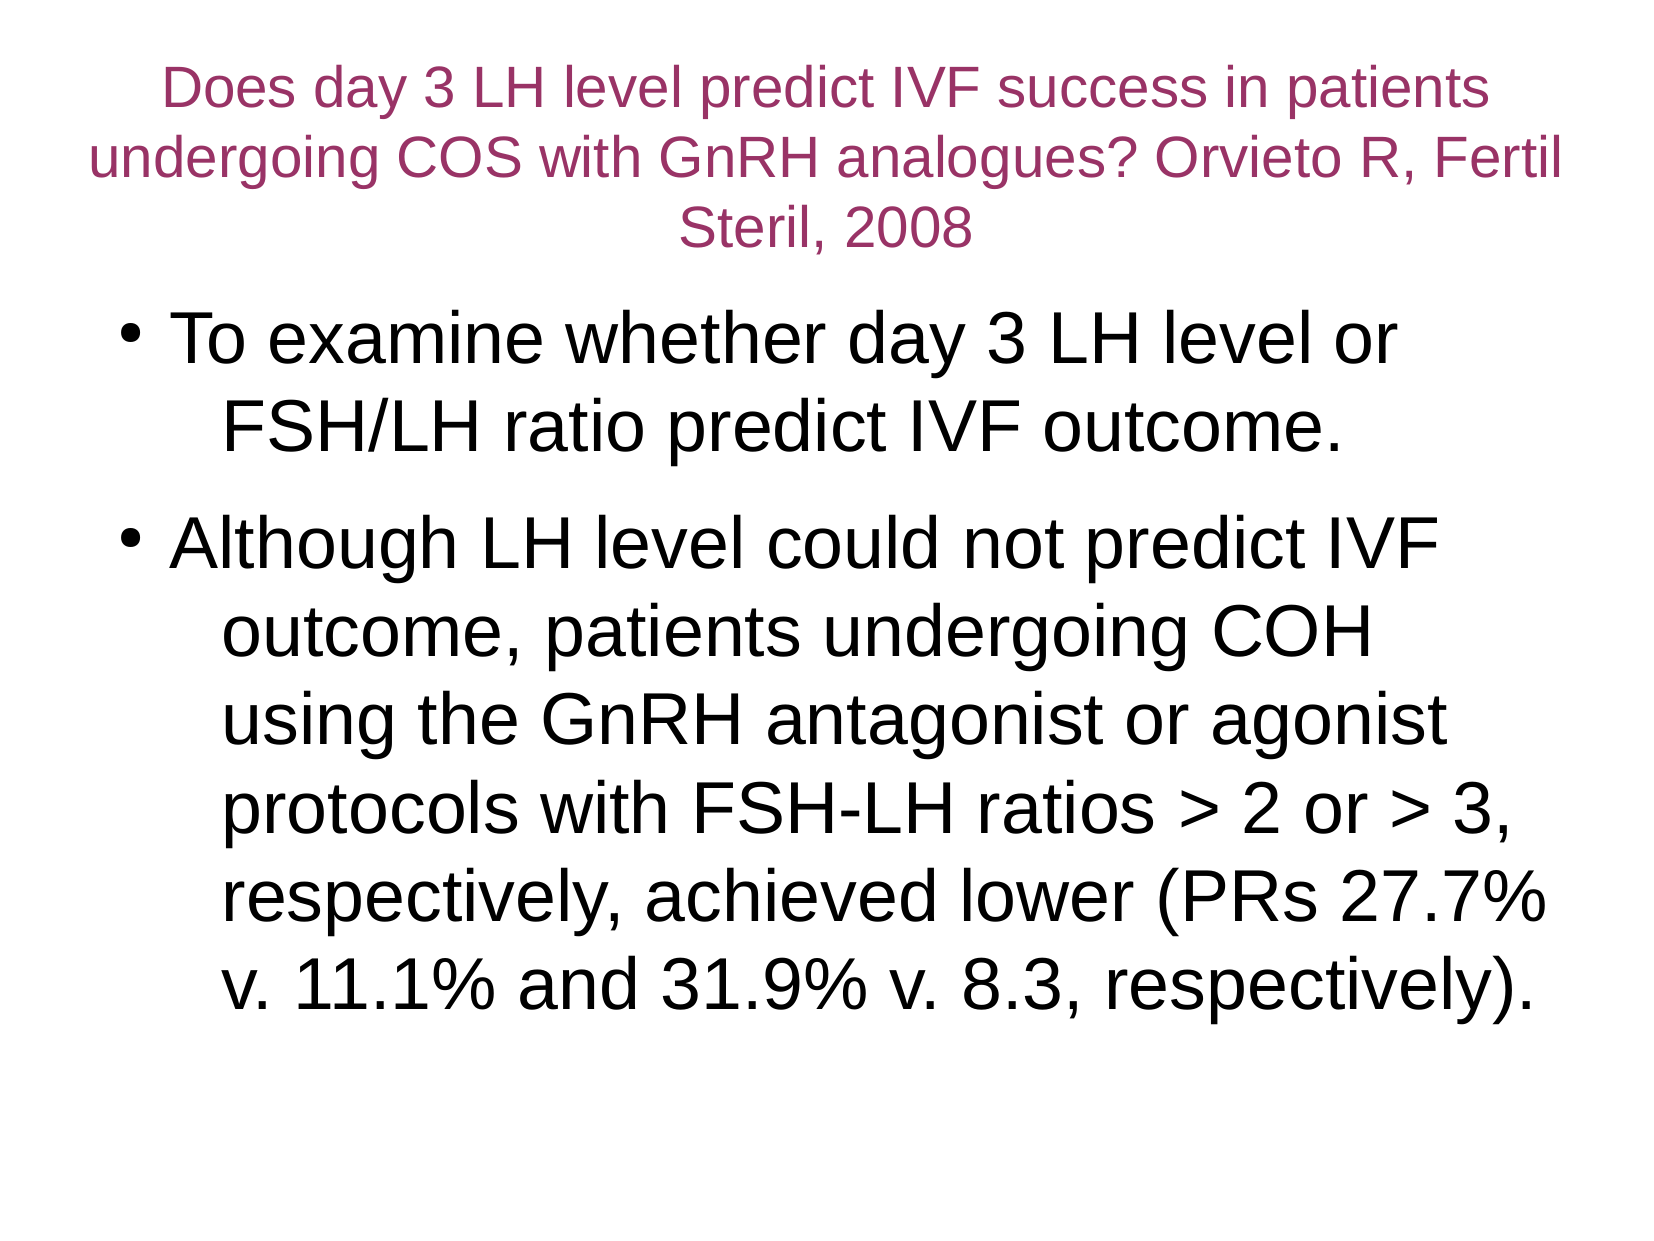

# Does day 3 LH level predict IVF success in patients undergoing COS with GnRH analogues? Orvieto R, Fertil Steril, 2008
To examine whether day 3 LH level or FSH/LH ratio predict IVF outcome.
Although LH level could not predict IVF outcome, patients undergoing COH using the GnRH antagonist or agonist protocols with FSH-LH ratios > 2 or > 3, respectively, achieved lower (PRs 27.7% v. 11.1% and 31.9% v. 8.3, respectively).